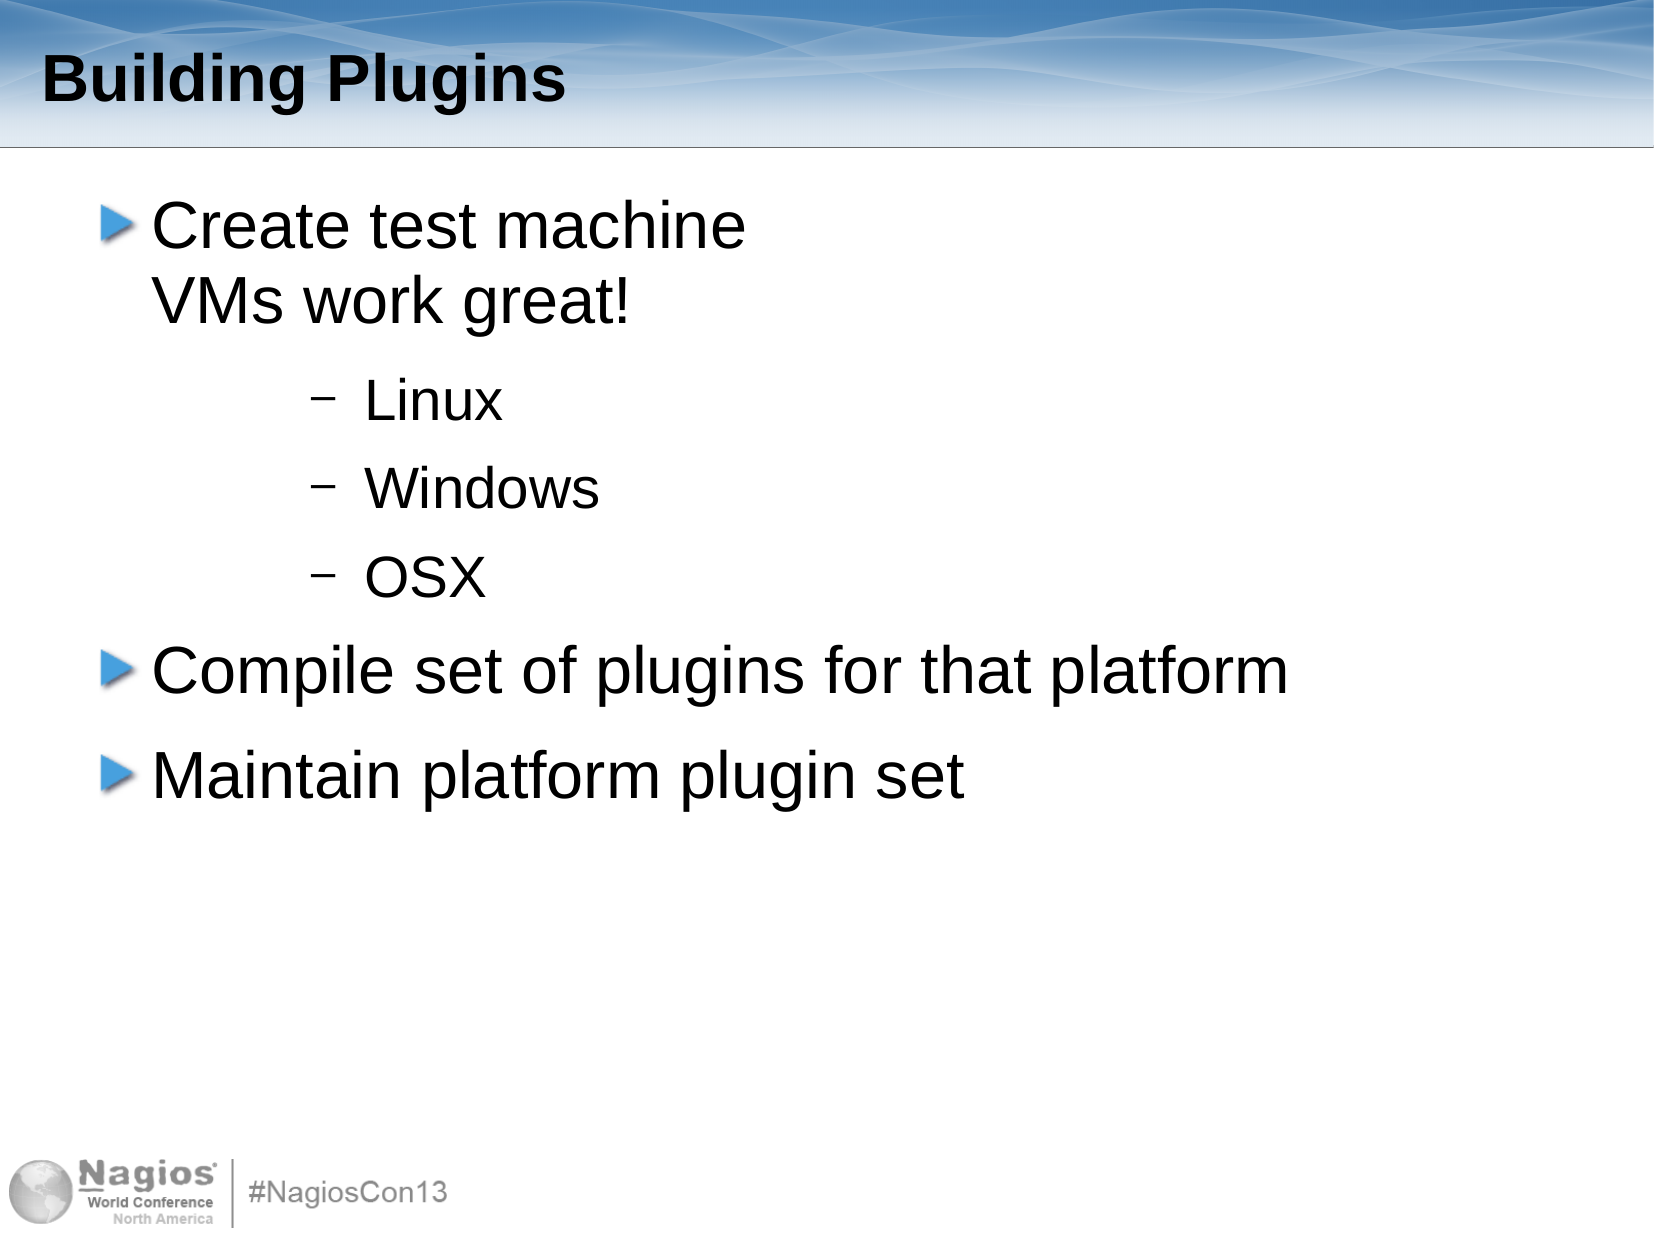

# Building Plugins
Create test machine
VMs work great!
Linux
Windows
OSX
Compile set of plugins for that platform
Maintain platform plugin set